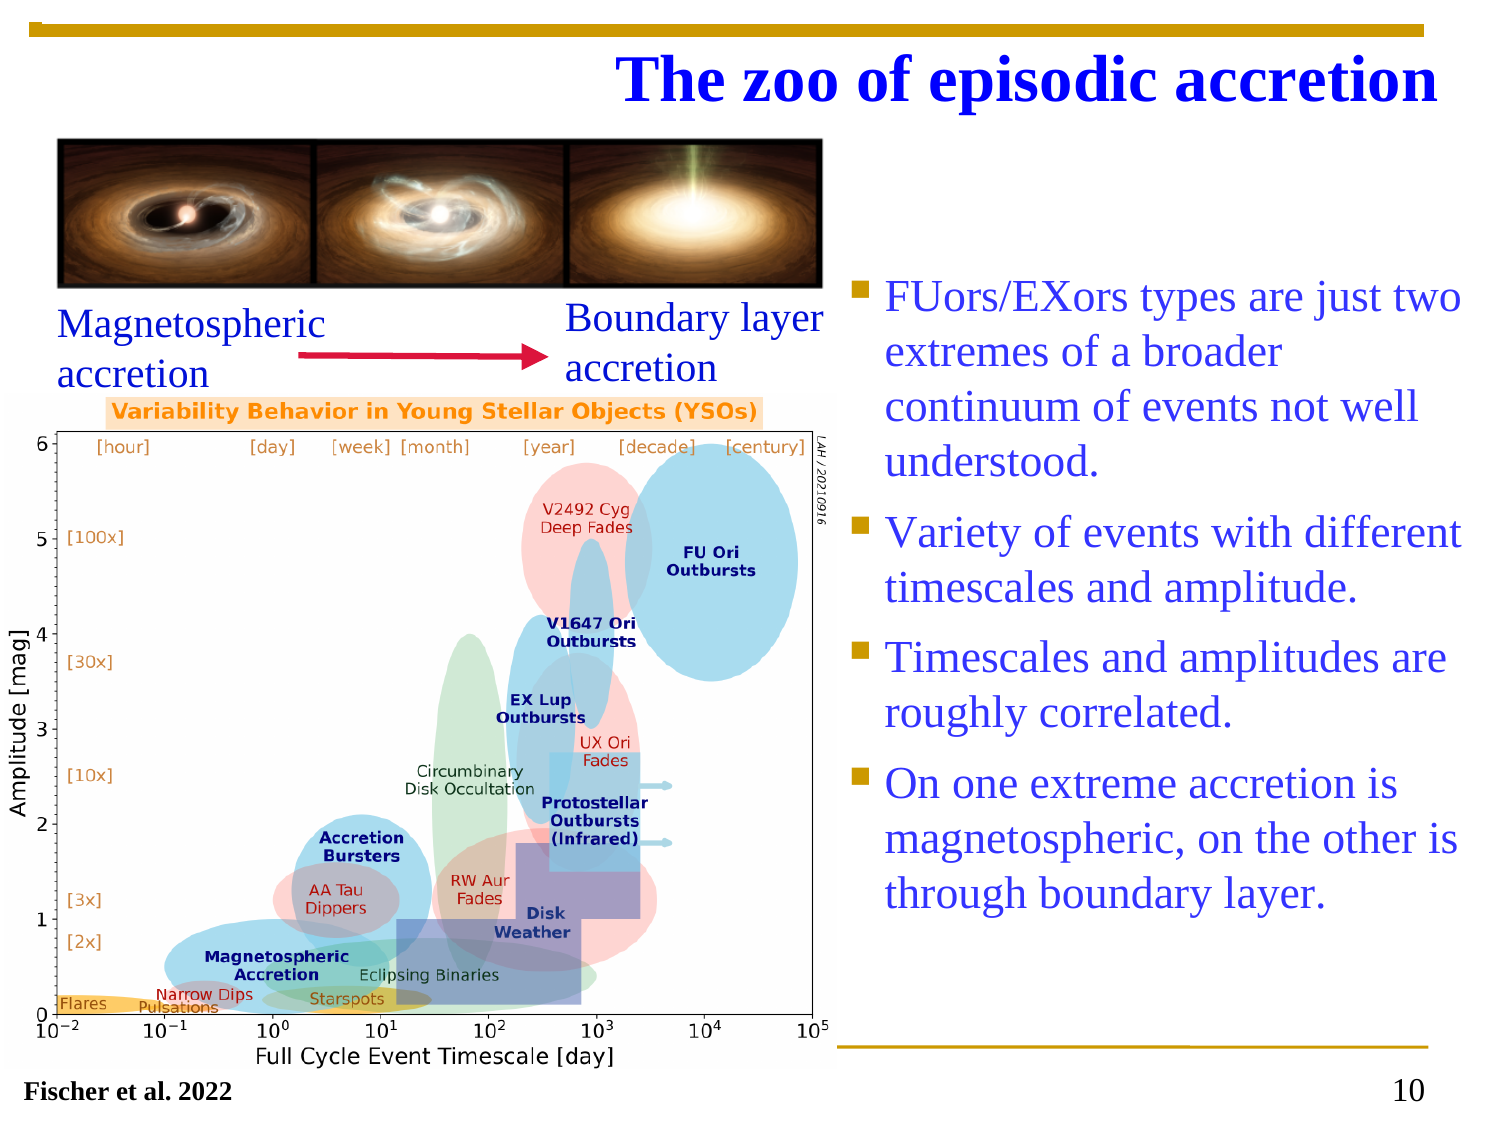

The zoo of episodic accretion
FUors/EXors types are just two extremes of a broader continuum of events not well understood.
Variety of events with different timescales and amplitude.
Timescales and amplitudes are roughly correlated.
On one extreme accretion is magnetospheric, on the other is through boundary layer.
Boundary layer
accretion
Magnetospheric
accretion
21 Apr. 2021
Fischer et al. 2022